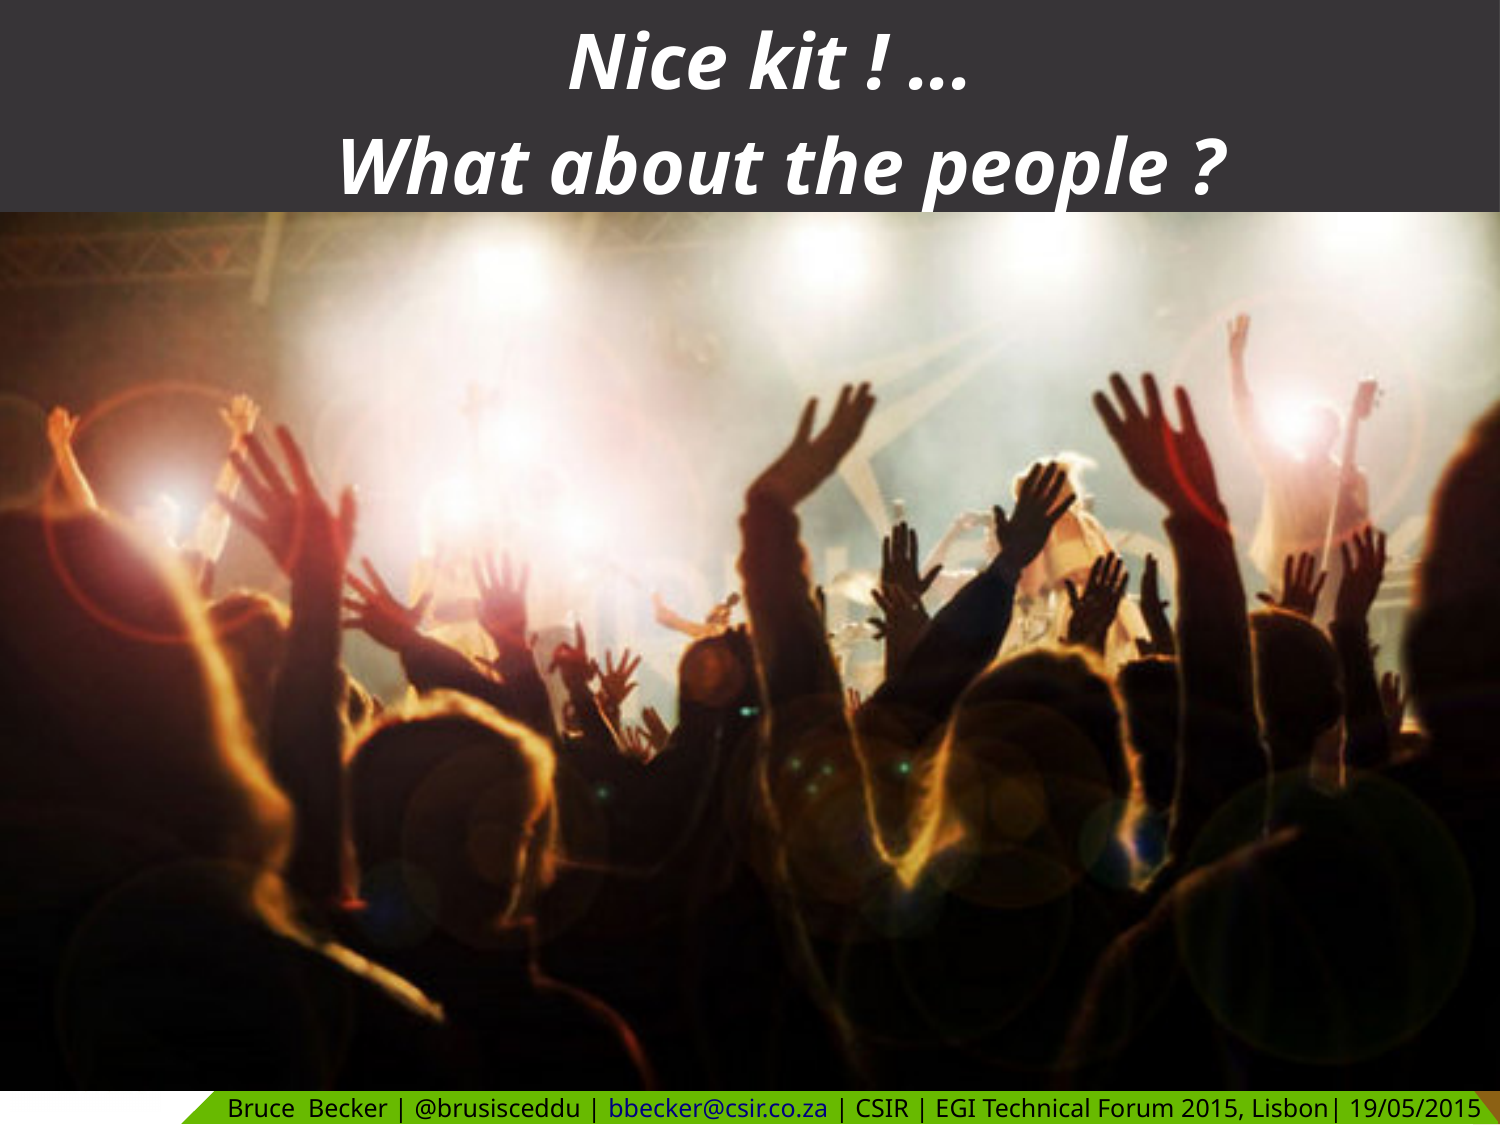

# Nice kit ! ... What about the people ?